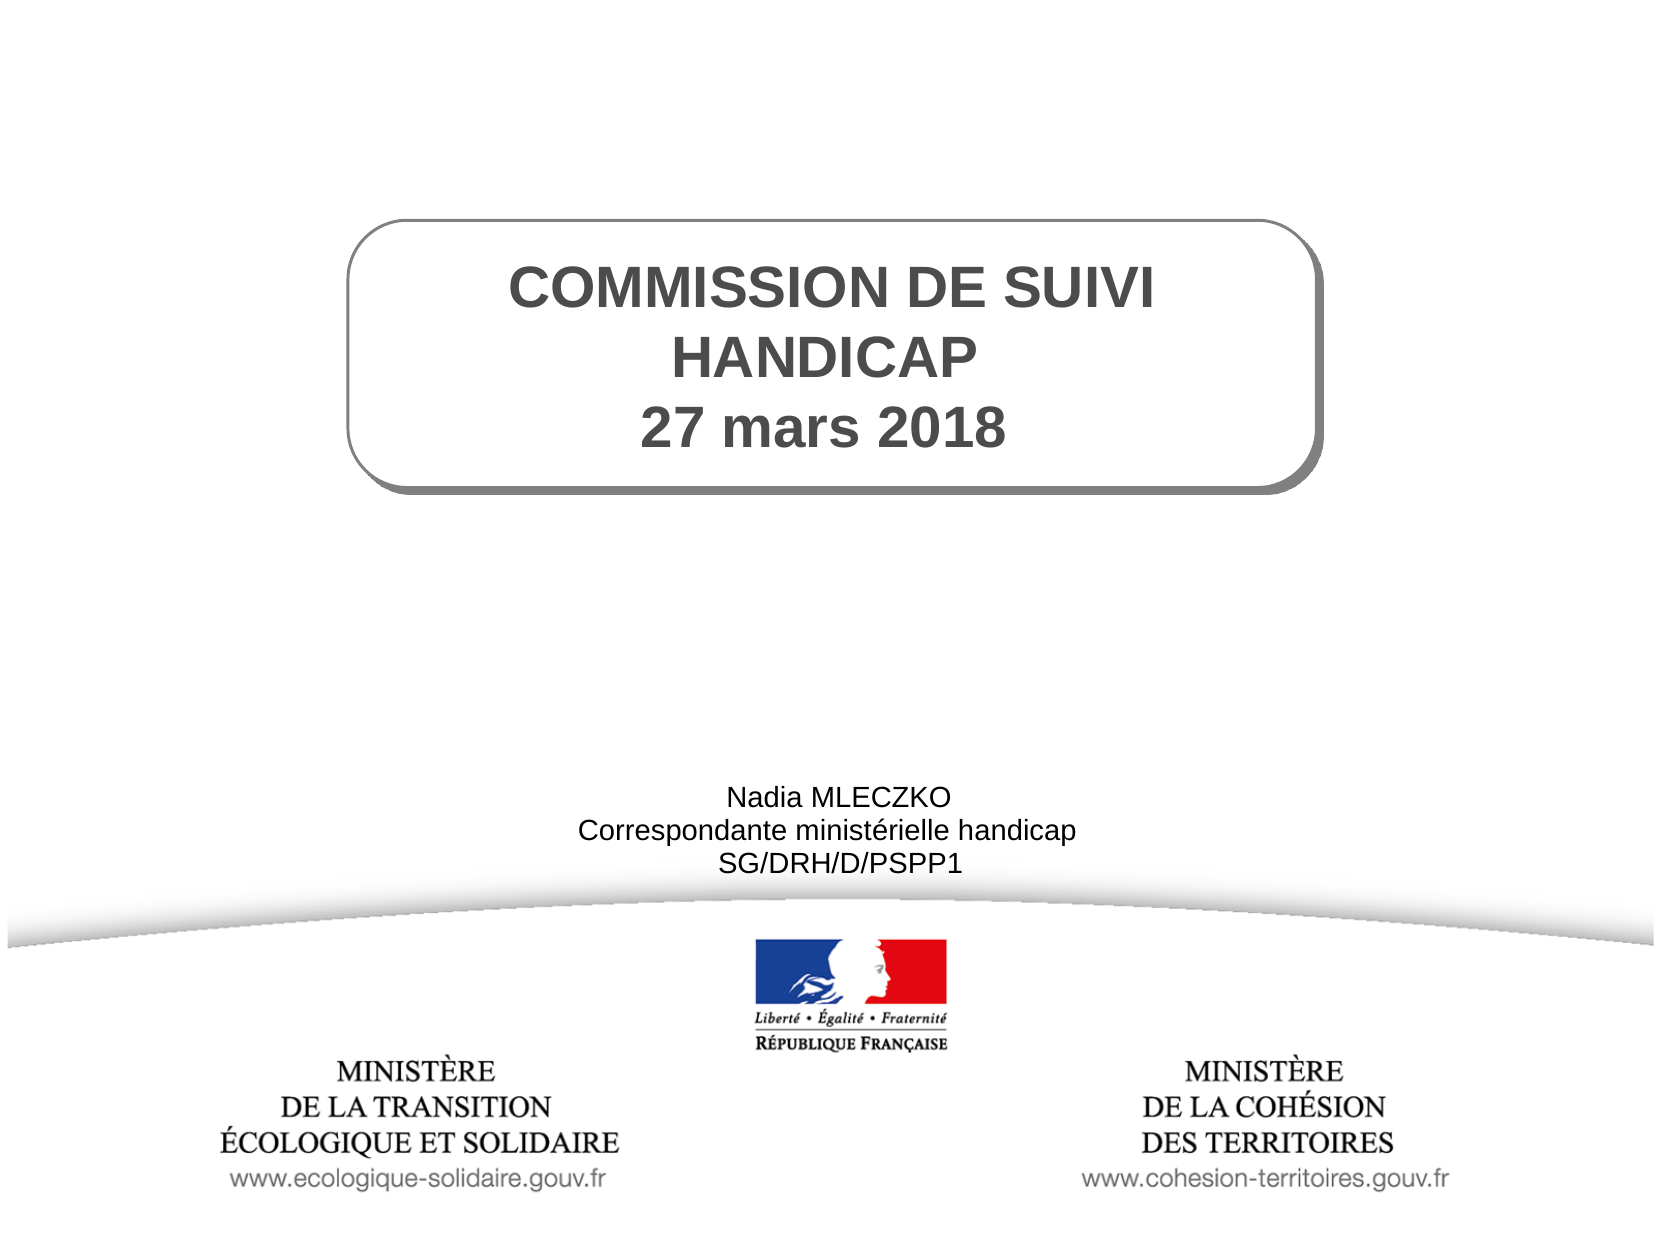

# COMMISSION DE SUIVI HANDICAP 27 mars 2018
 Nadia MLECZKO
Correspondante ministérielle handicap
 SG/DRH/D/PSPP1